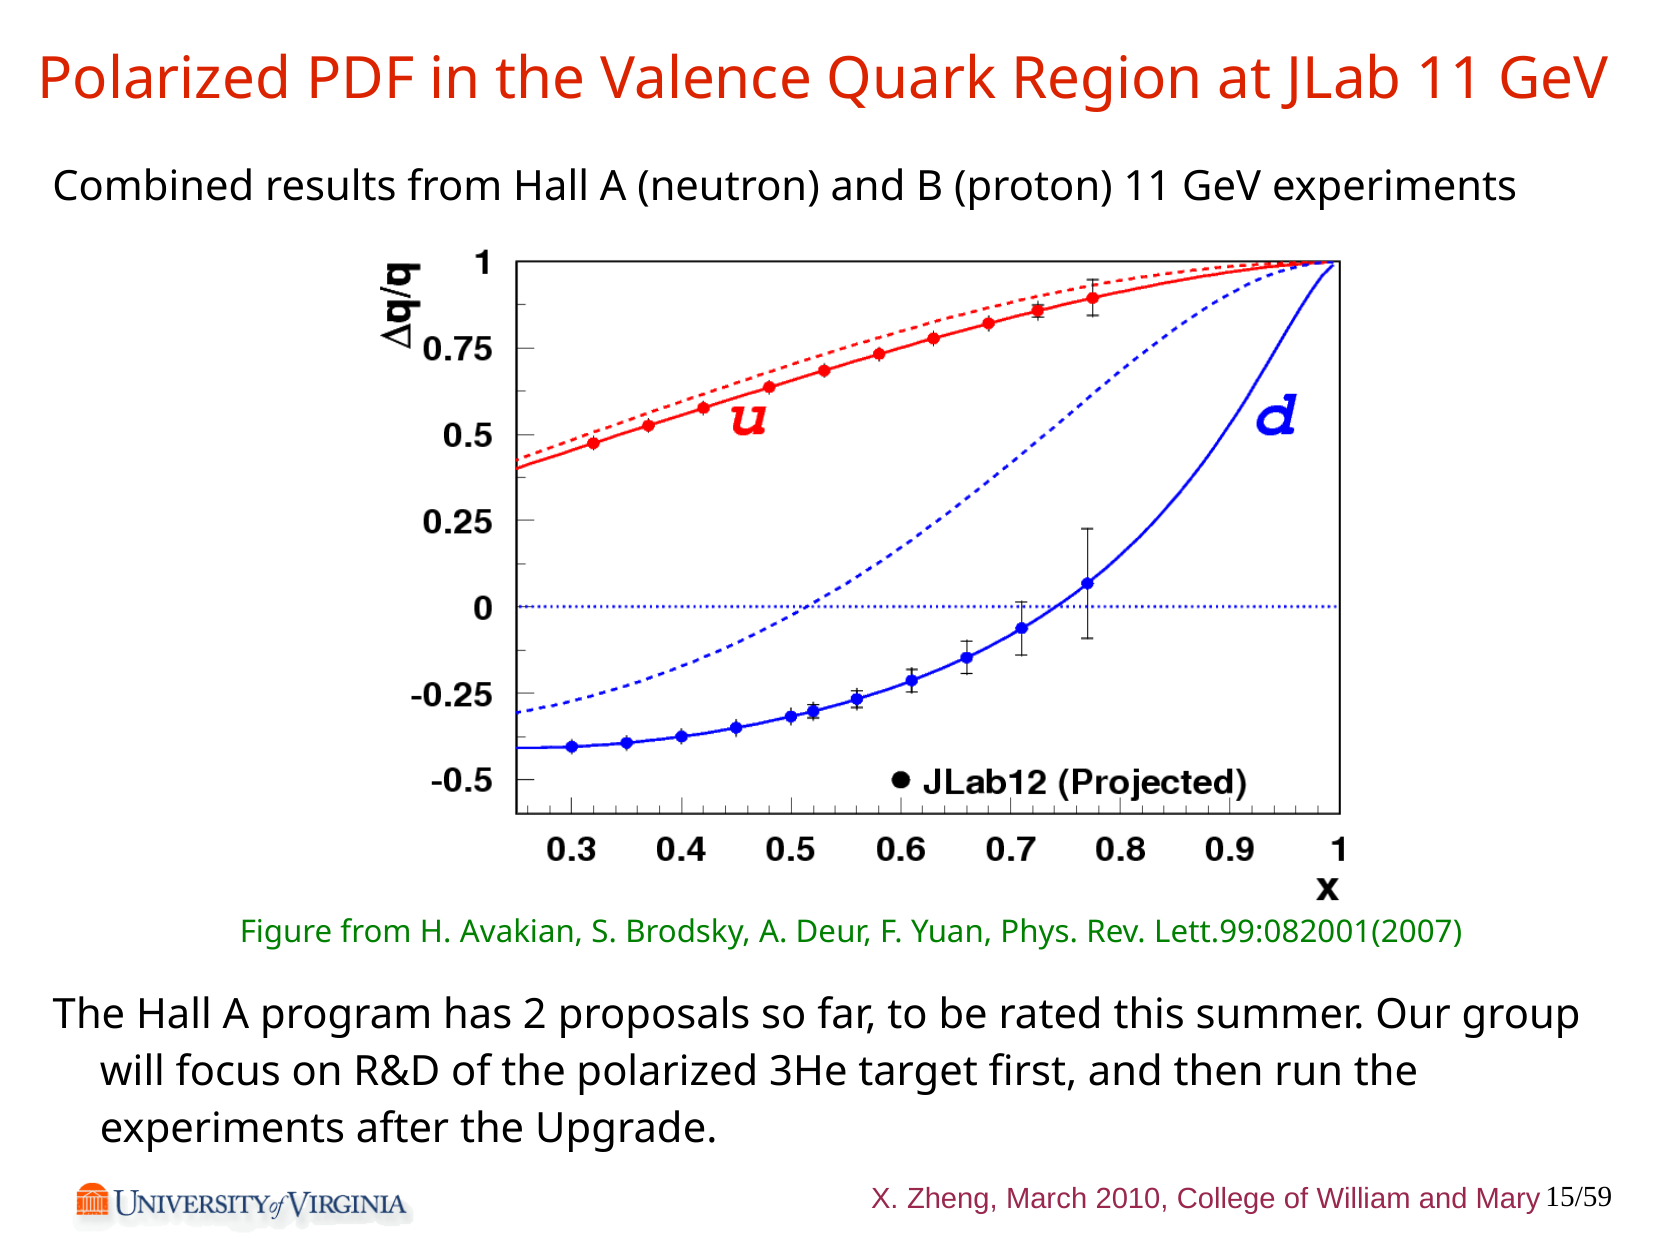

# Polarized PDF in the Valence Quark Region at JLab 11 GeV
Combined results from Hall A (neutron) and B (proton) 11 GeV experiments
Figure from H. Avakian, S. Brodsky, A. Deur, F. Yuan, Phys. Rev. Lett.99:082001(2007)
The Hall A program has 2 proposals so far, to be rated this summer. Our group will focus on R&D of the polarized 3He target first, and then run the experiments after the Upgrade.